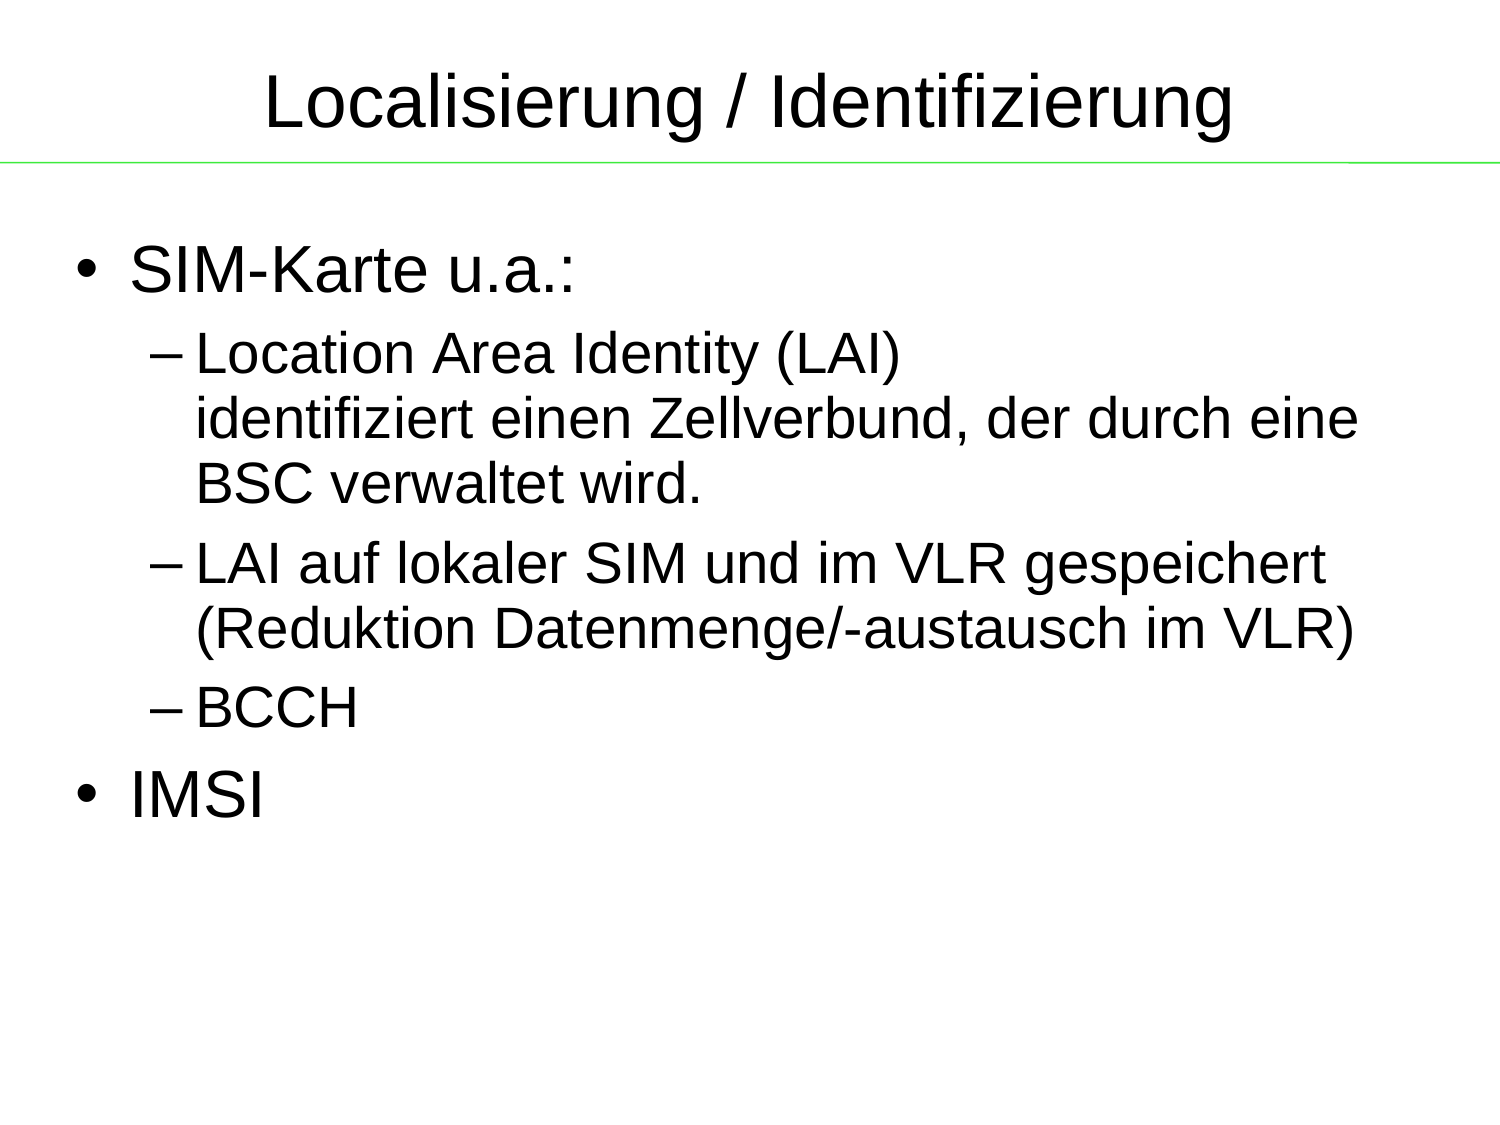

# Localisierung / Identifizierung
SIM-Karte u.a.:
Location Area Identity (LAI)
identifiziert einen Zellverbund, der durch eine BSC verwaltet wird.
LAI auf lokaler SIM und im VLR gespeichert
(Reduktion Datenmenge/-austausch im VLR)‏
BCCH
IMSI